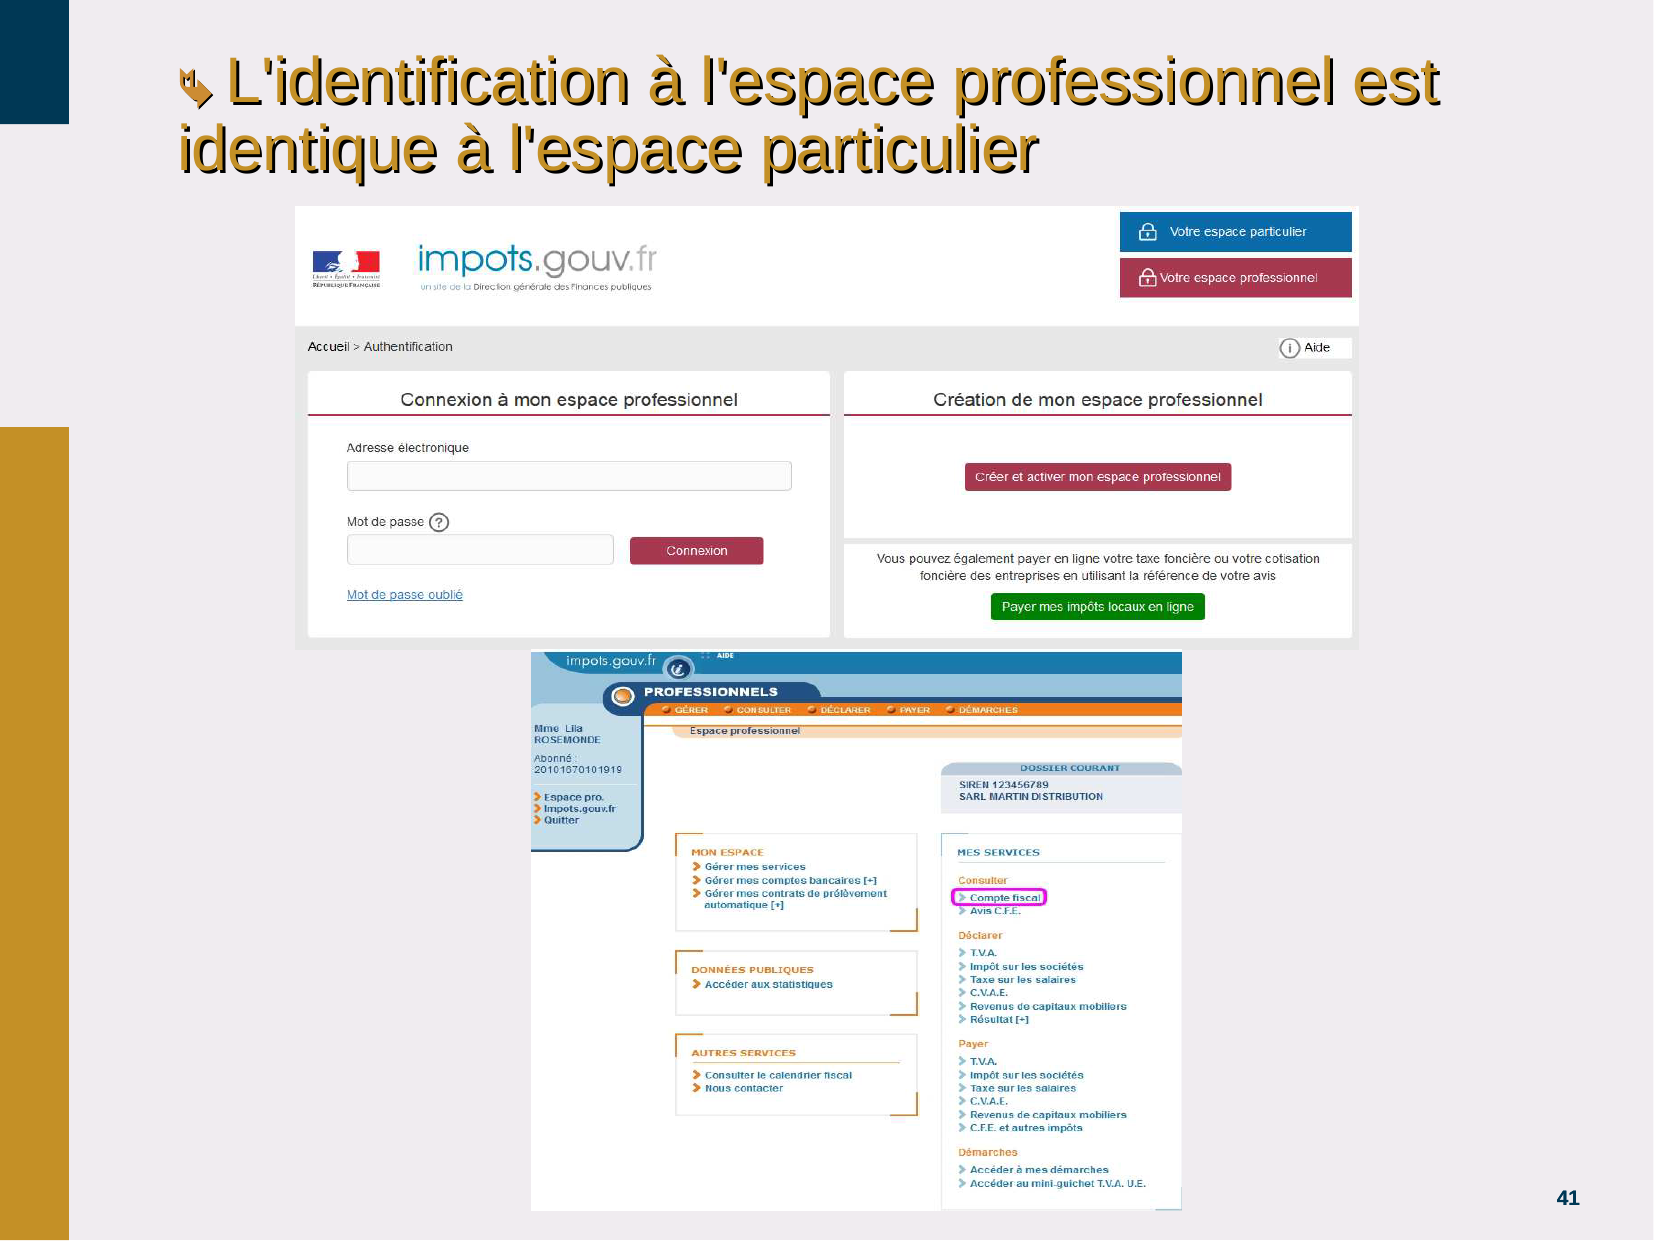

#  L'identification à l'espace professionnel est identique à l'espace particulier